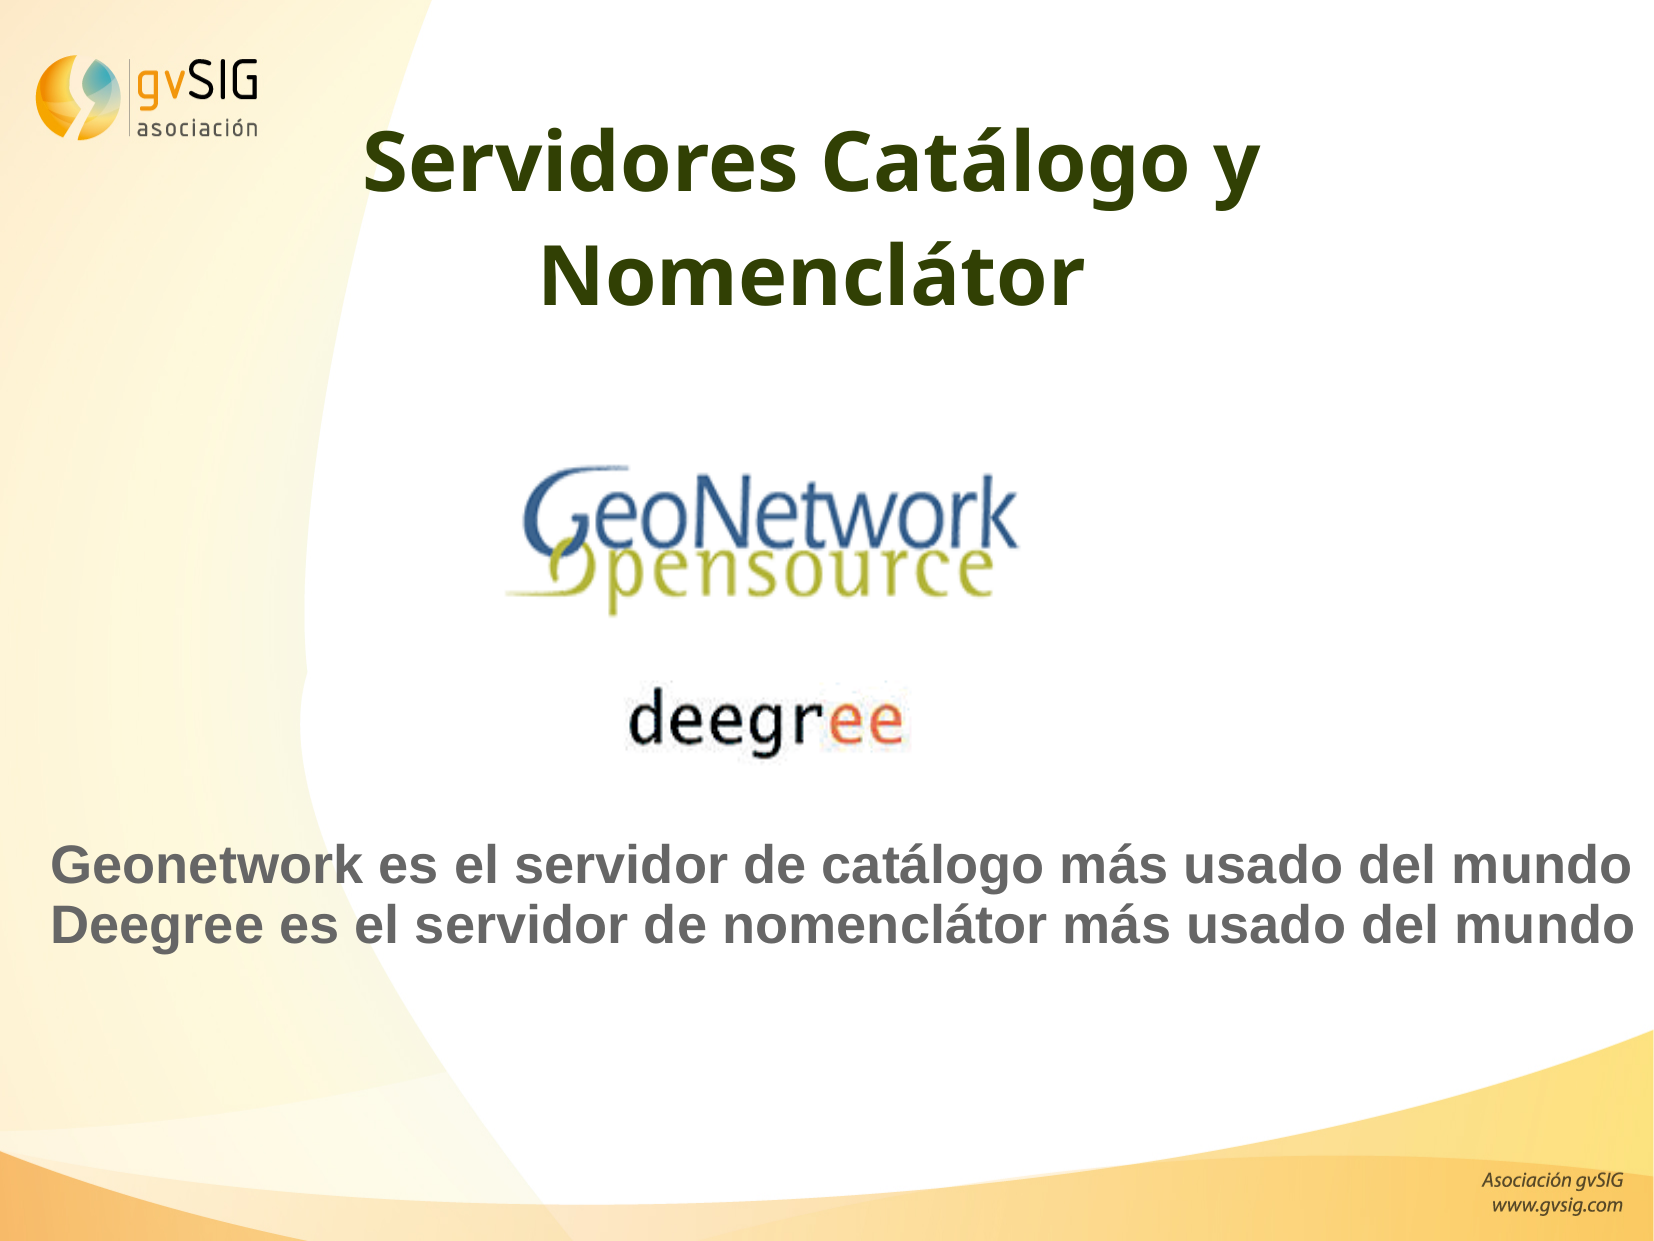

# Servidores Catálogo y Nomenclátor
Geonetwork es el servidor de catálogo más usado del mundo
Deegree es el servidor de nomenclátor más usado del mundo